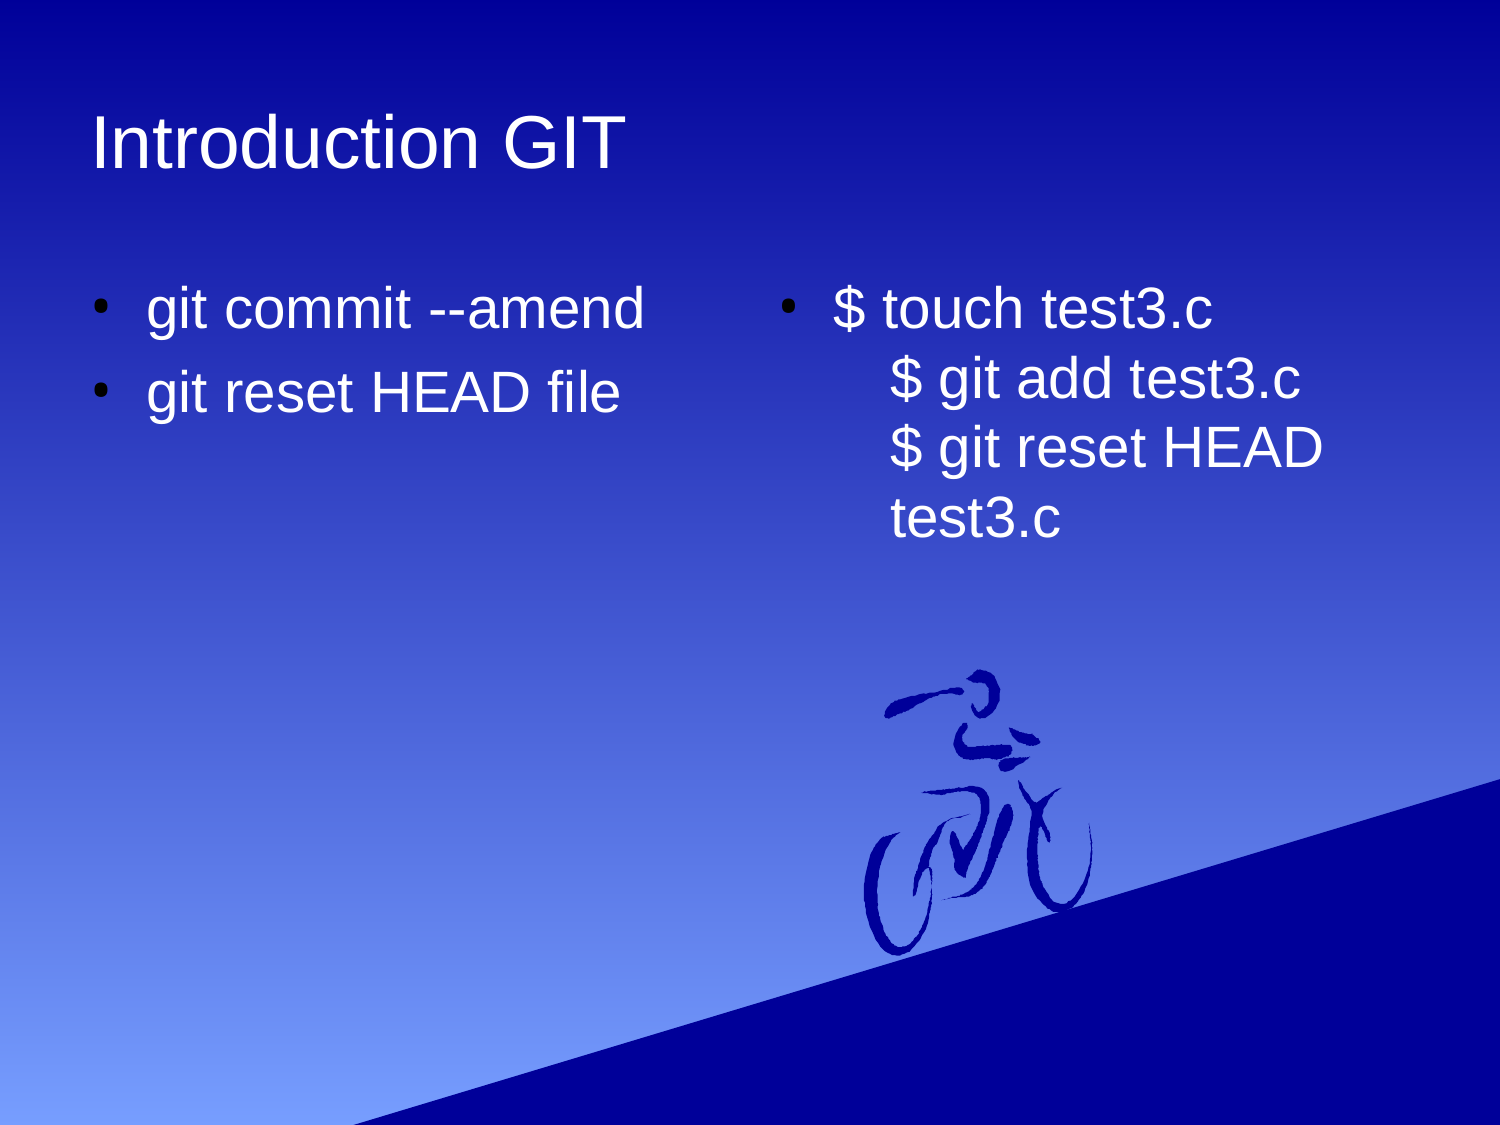

# Introduction GIT
git commit --amend
git reset HEAD file
$ touch test3.c
$ git add test3.c
$ git reset HEAD test3.c